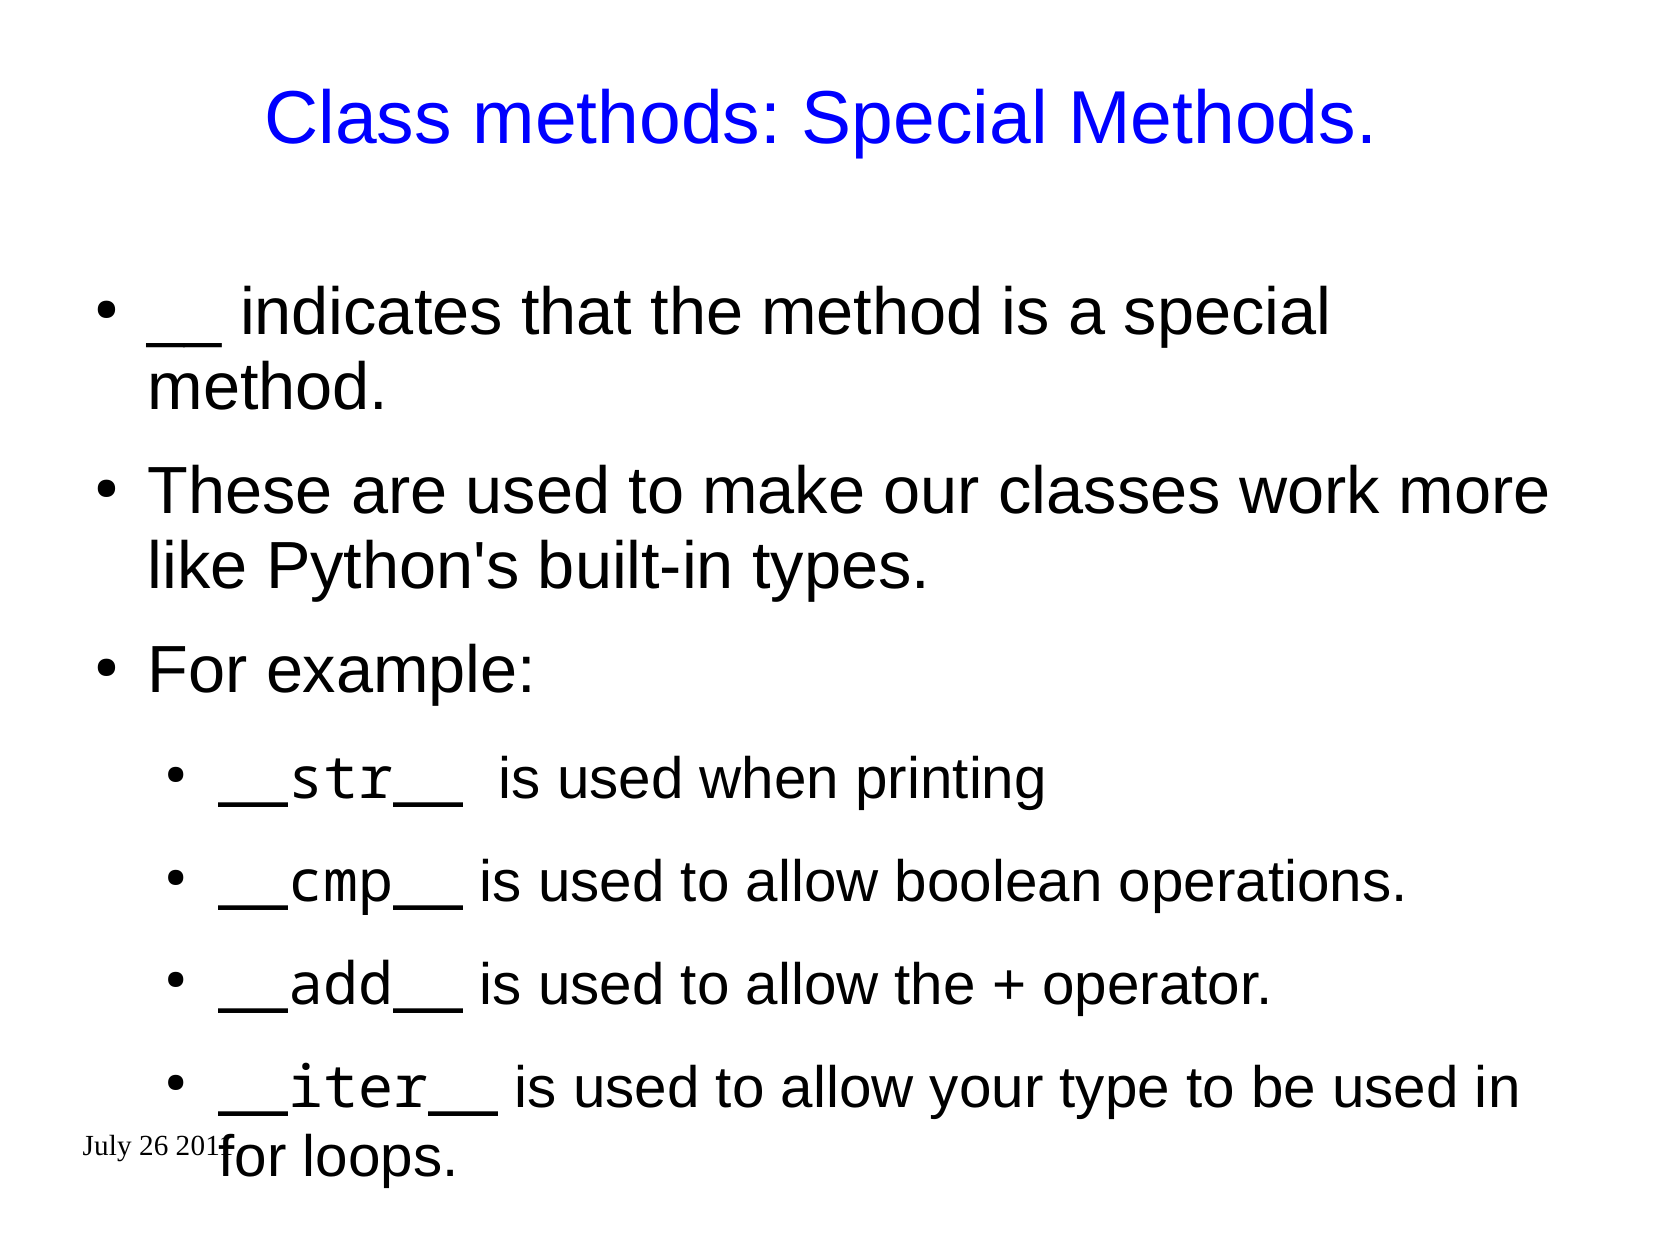

# Class methods: Special Methods.
__ indicates that the method is a special method.
These are used to make our classes work more like Python's built-in types.
For example:
__str__ is used when printing
__cmp__ is used to allow boolean operations.
__add__ is used to allow the + operator.
__iter__ is used to allow your type to be used in for loops.
July 26 2011